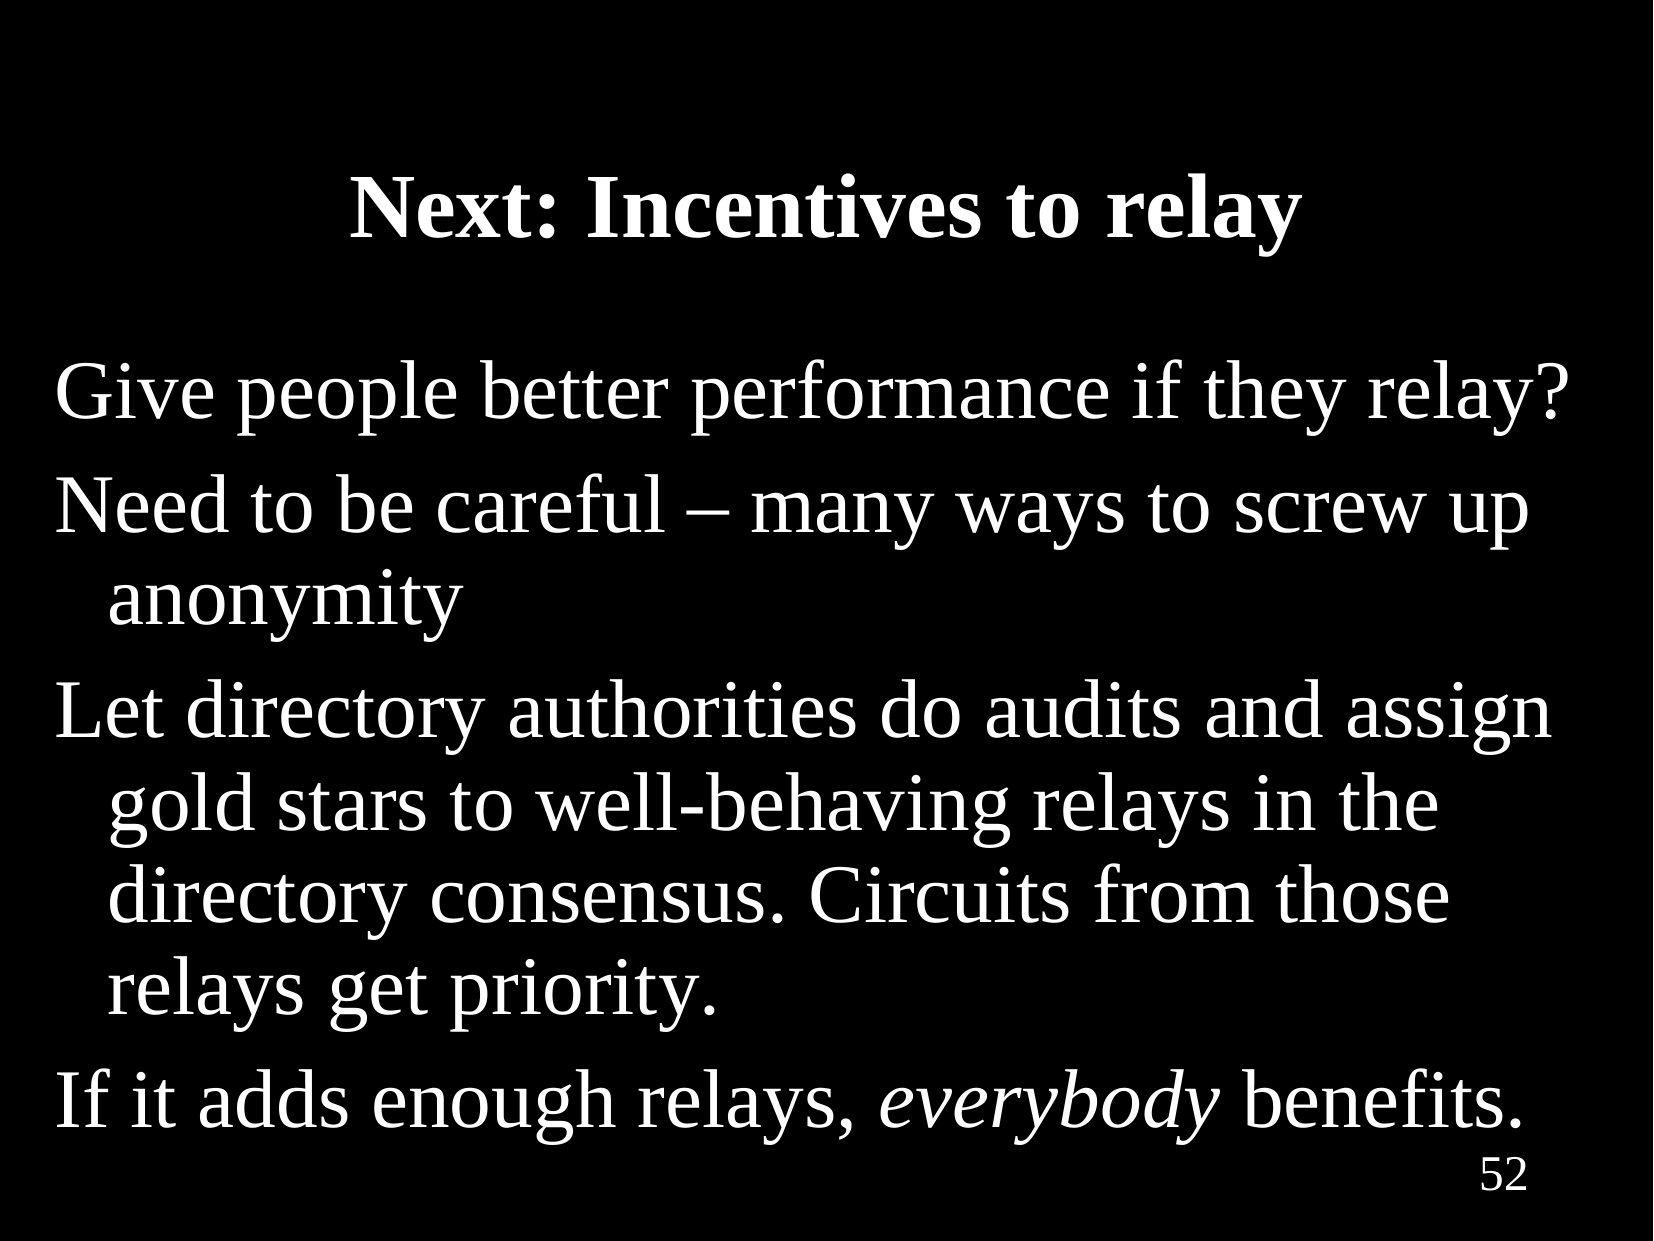

# Next: Incentives to relay
Give people better performance if they relay?
Need to be careful – many ways to screw up anonymity
Let directory authorities do audits and assign gold stars to well-behaving relays in the directory consensus. Circuits from those relays get priority.
If it adds enough relays, everybody benefits.